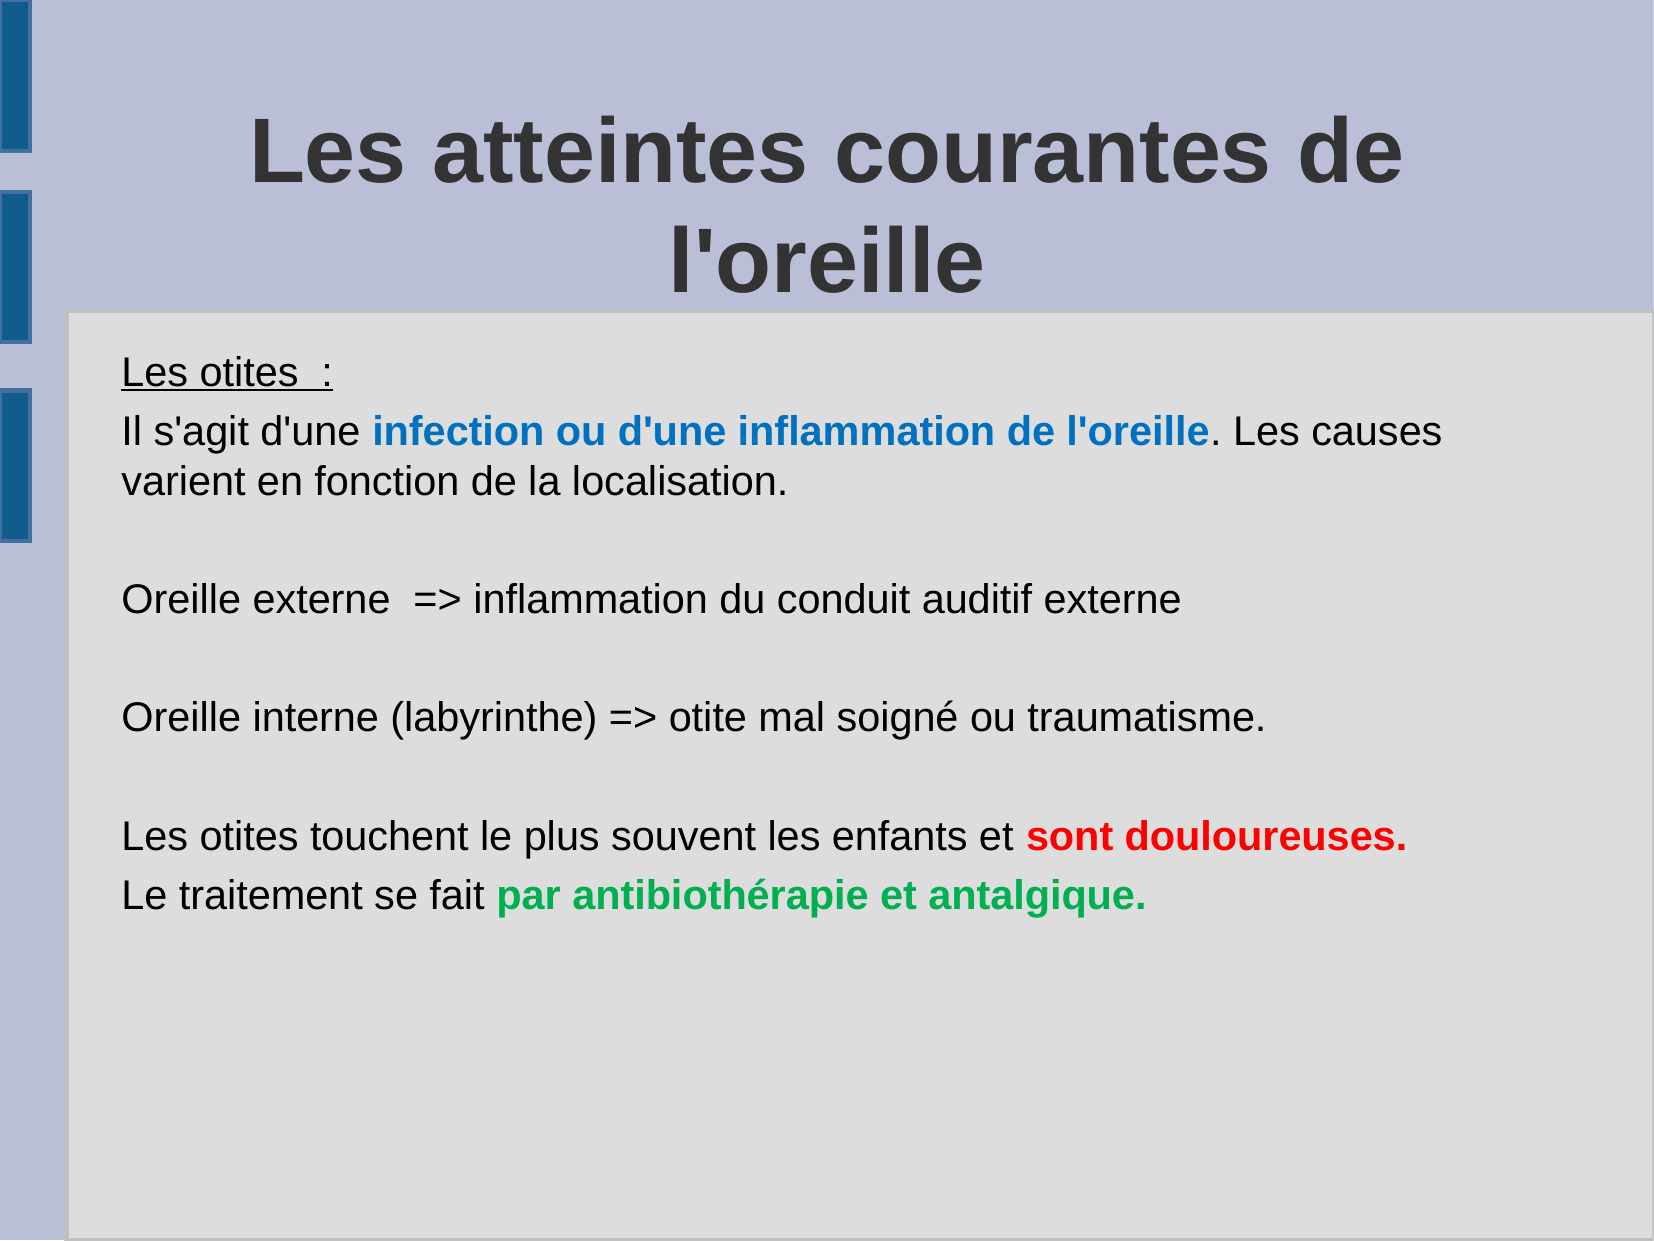

# Les atteintes courantes de l'oreille
Les otites  :
Il s'agit d'une infection ou d'une inflammation de l'oreille. Les causes varient en fonction de la localisation.
Oreille externe  => inflammation du conduit auditif externe
Oreille interne (labyrinthe) => otite mal soigné ou traumatisme.
Les otites touchent le plus souvent les enfants et sont douloureuses.
Le traitement se fait par antibiothérapie et antalgique.